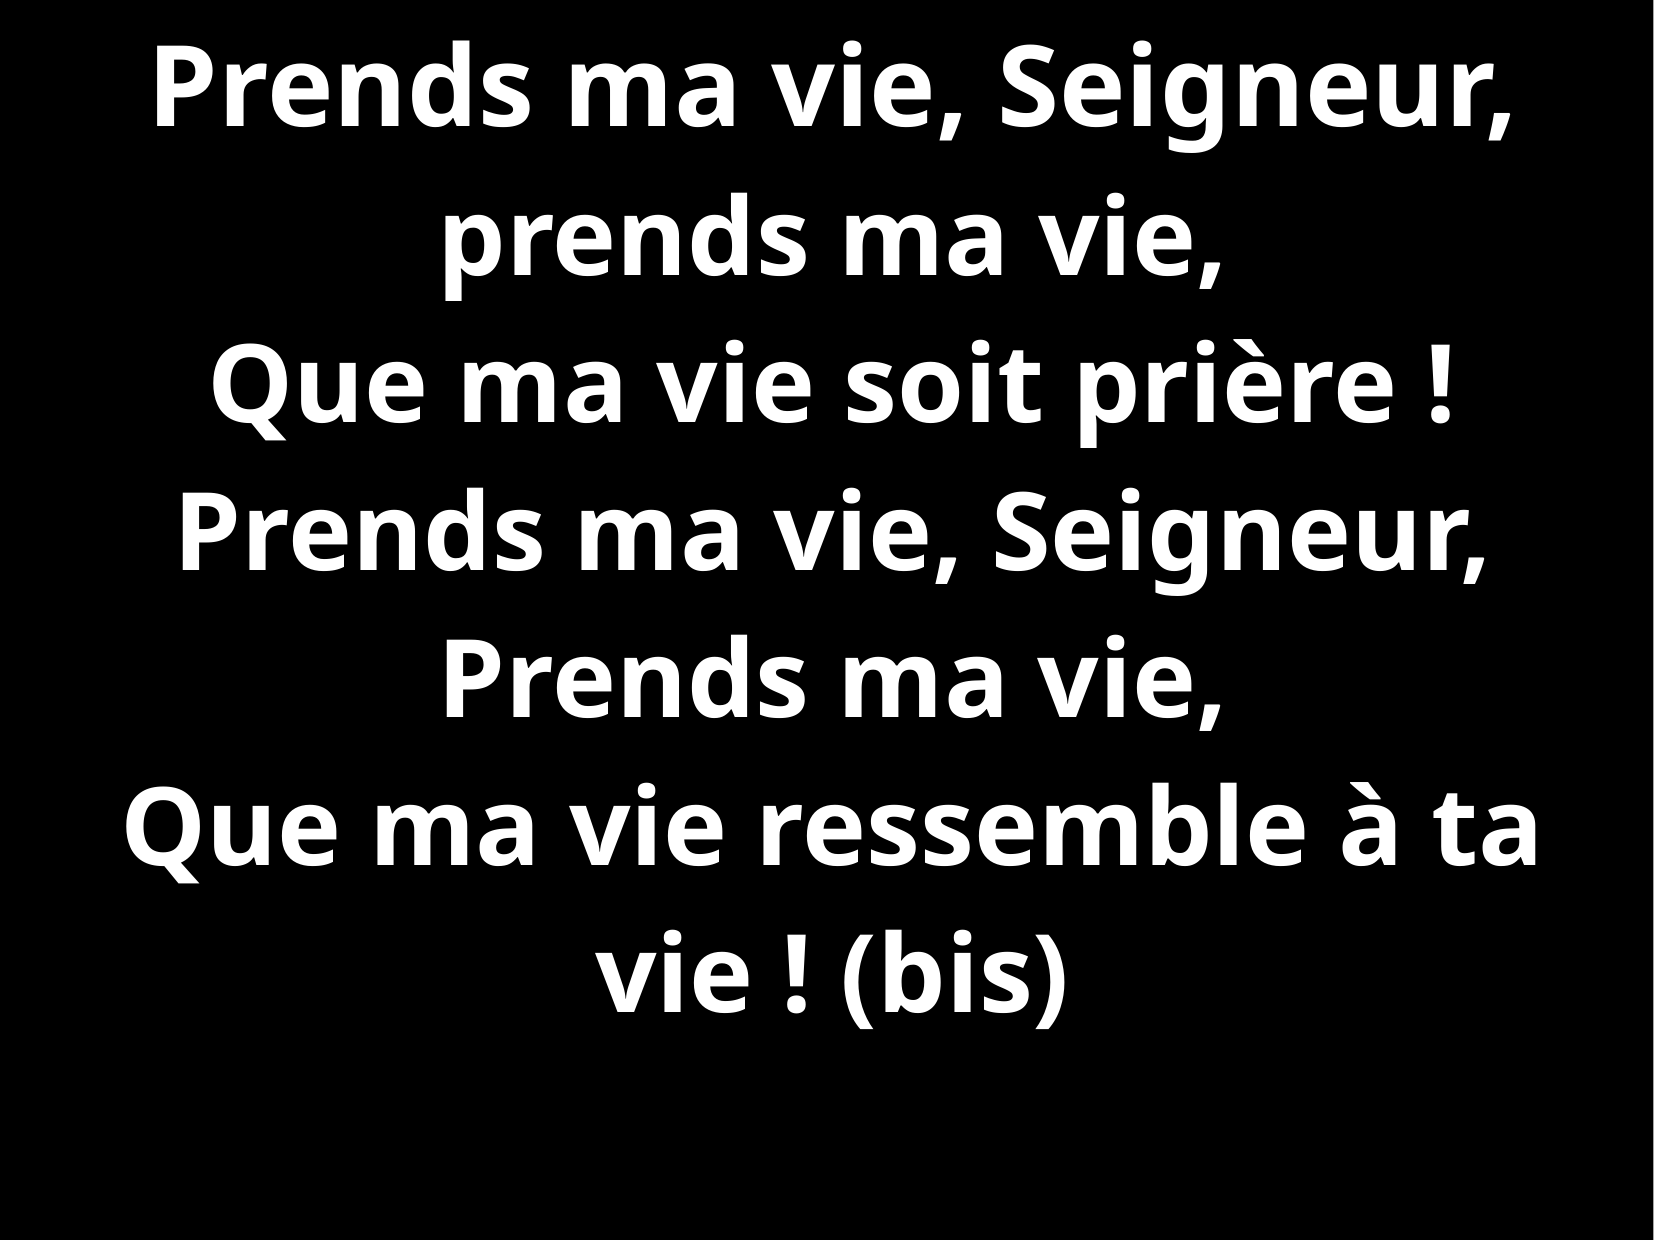

# Prends ma vie, Seigneur,
prends ma vie,
Que ma vie soit prière !
Prends ma vie, Seigneur,
Prends ma vie,
Que ma vie ressemble à ta vie ! (bis)